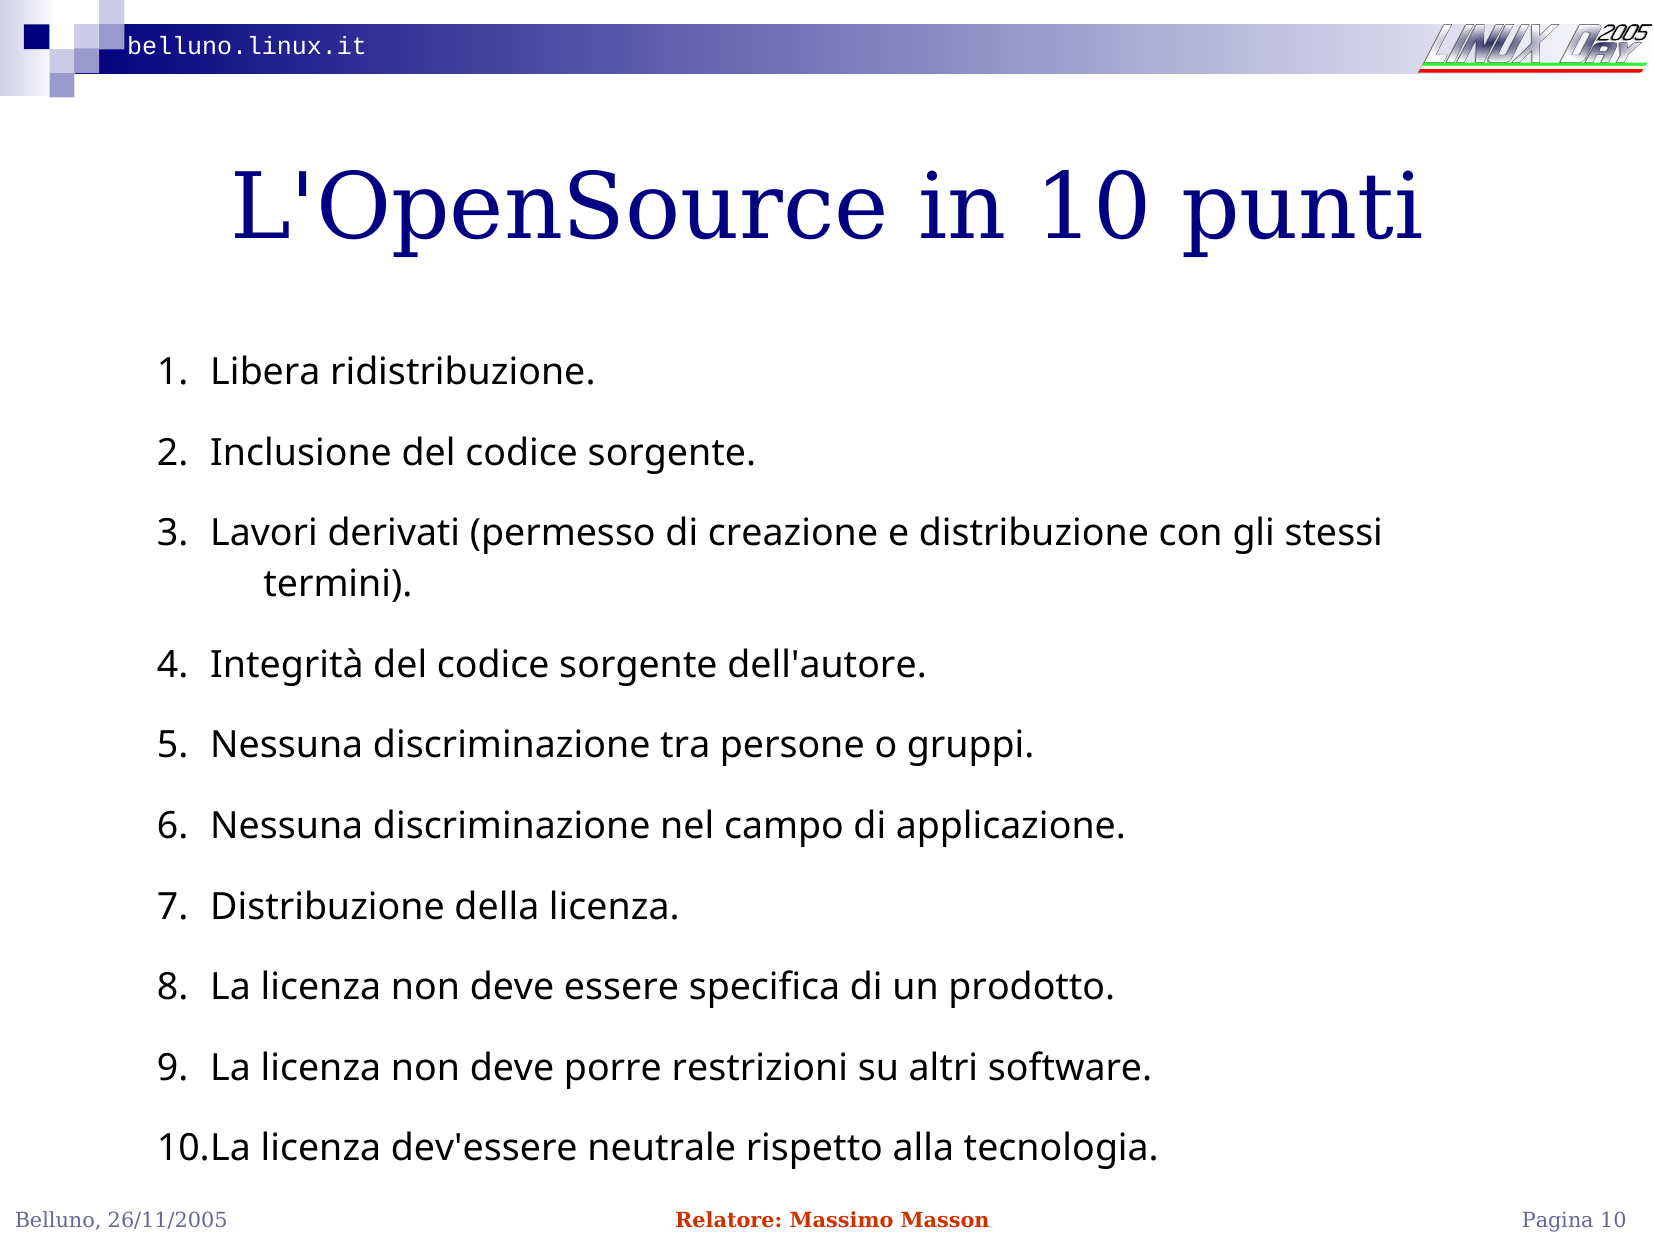

# L'OpenSource in 10 punti
Libera ridistribuzione.
Inclusione del codice sorgente.
Lavori derivati (permesso di creazione e distribuzione con gli stessi termini).
Integrità del codice sorgente dell'autore.
Nessuna discriminazione tra persone o gruppi.
Nessuna discriminazione nel campo di applicazione.
Distribuzione della licenza.
La licenza non deve essere specifica di un prodotto.
La licenza non deve porre restrizioni su altri software.
La licenza dev'essere neutrale rispetto alla tecnologia.